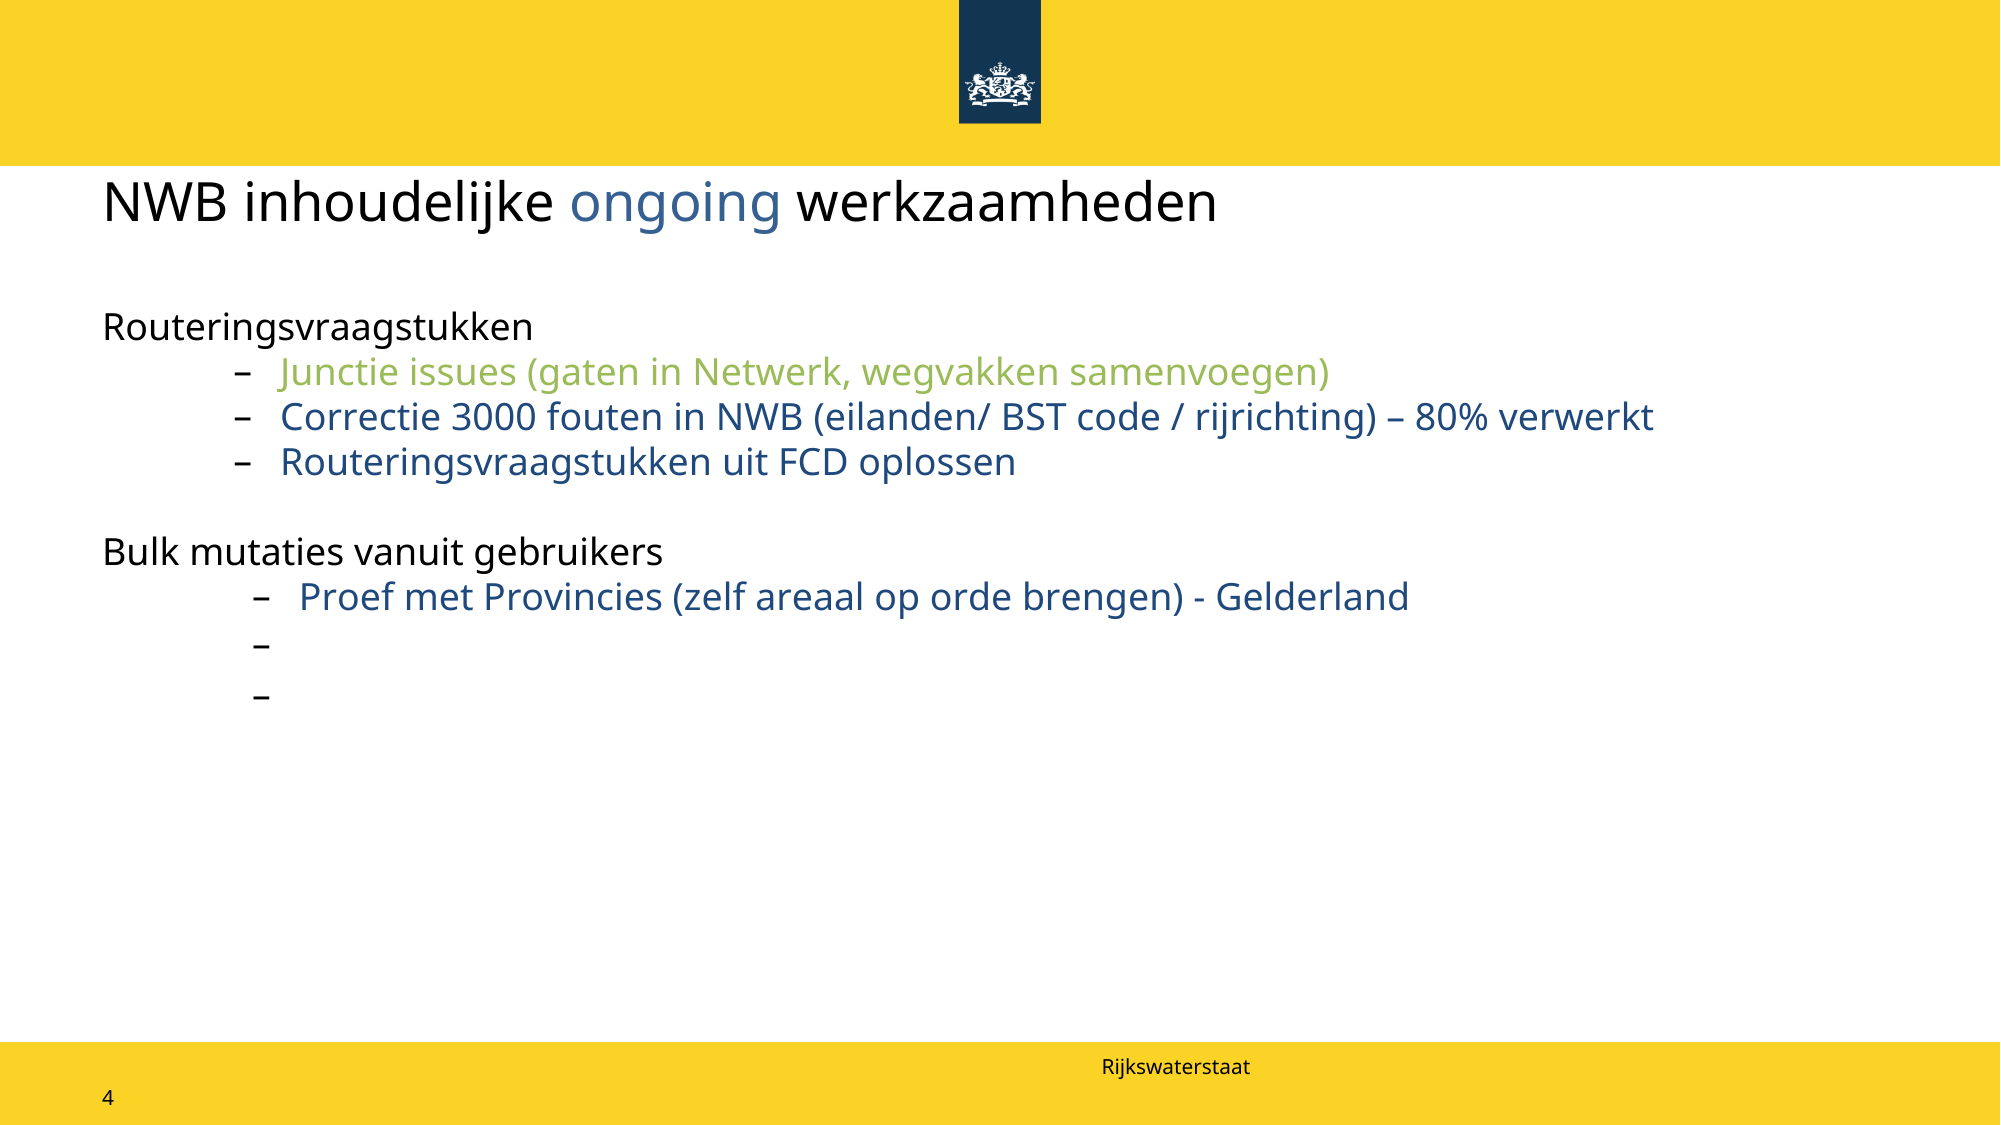

# NWB inhoudelijke ongoing werkzaamheden
Routeringsvraagstukken
Junctie issues (gaten in Netwerk, wegvakken samenvoegen)
Correctie 3000 fouten in NWB (eilanden/ BST code / rijrichting) – 80% verwerkt
Routeringsvraagstukken uit FCD oplossen
Bulk mutaties vanuit gebruikers
Proef met Provincies (zelf areaal op orde brengen) - Gelderland